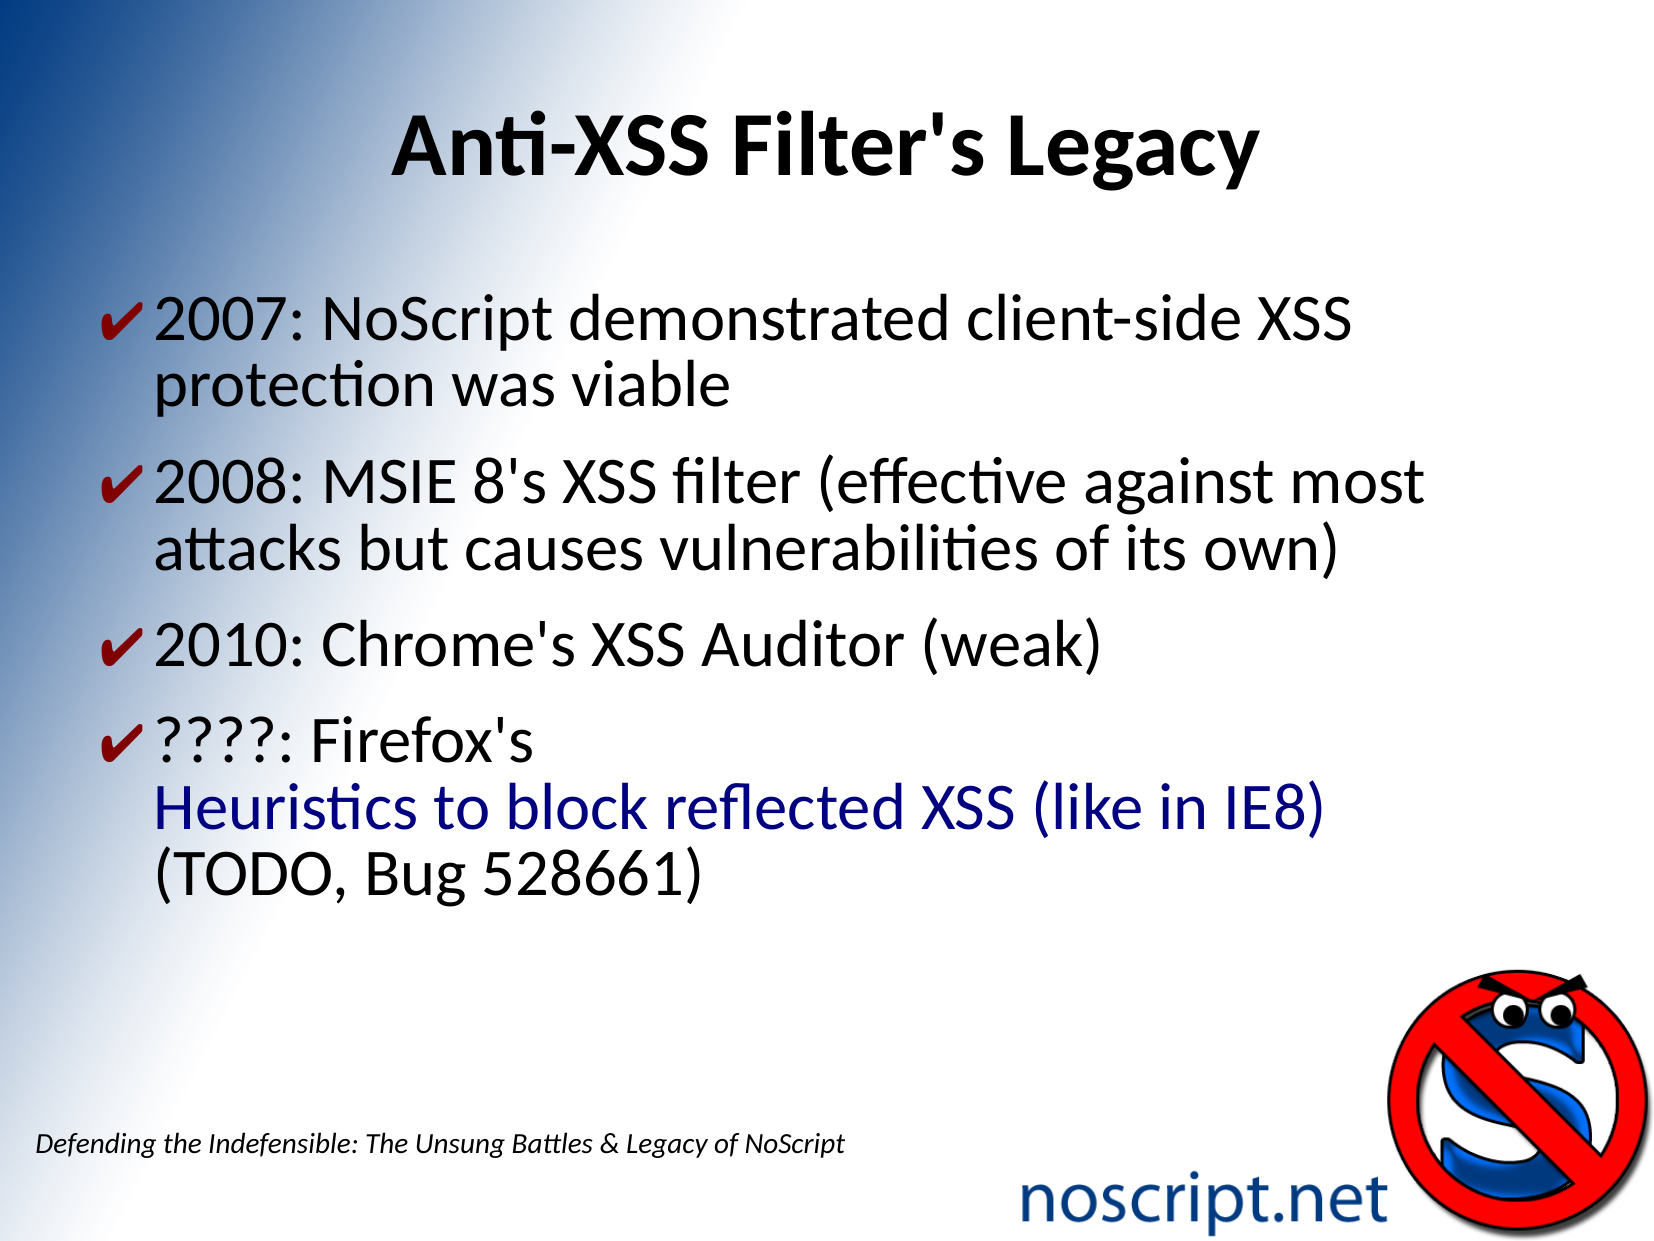

# Anti-XSS Filter's Legacy
2007: NoScript demonstrated client-side XSS protection was viable
2008: MSIE 8's XSS filter (effective against most attacks but causes vulnerabilities of its own)
2010: Chrome's XSS Auditor (weak)
????: Firefox'sHeuristics to block reflected XSS (like in IE8)
(TODO, Bug 528661)
Defending the Indefensible: The Unsung Battles & Legacy of NoScript